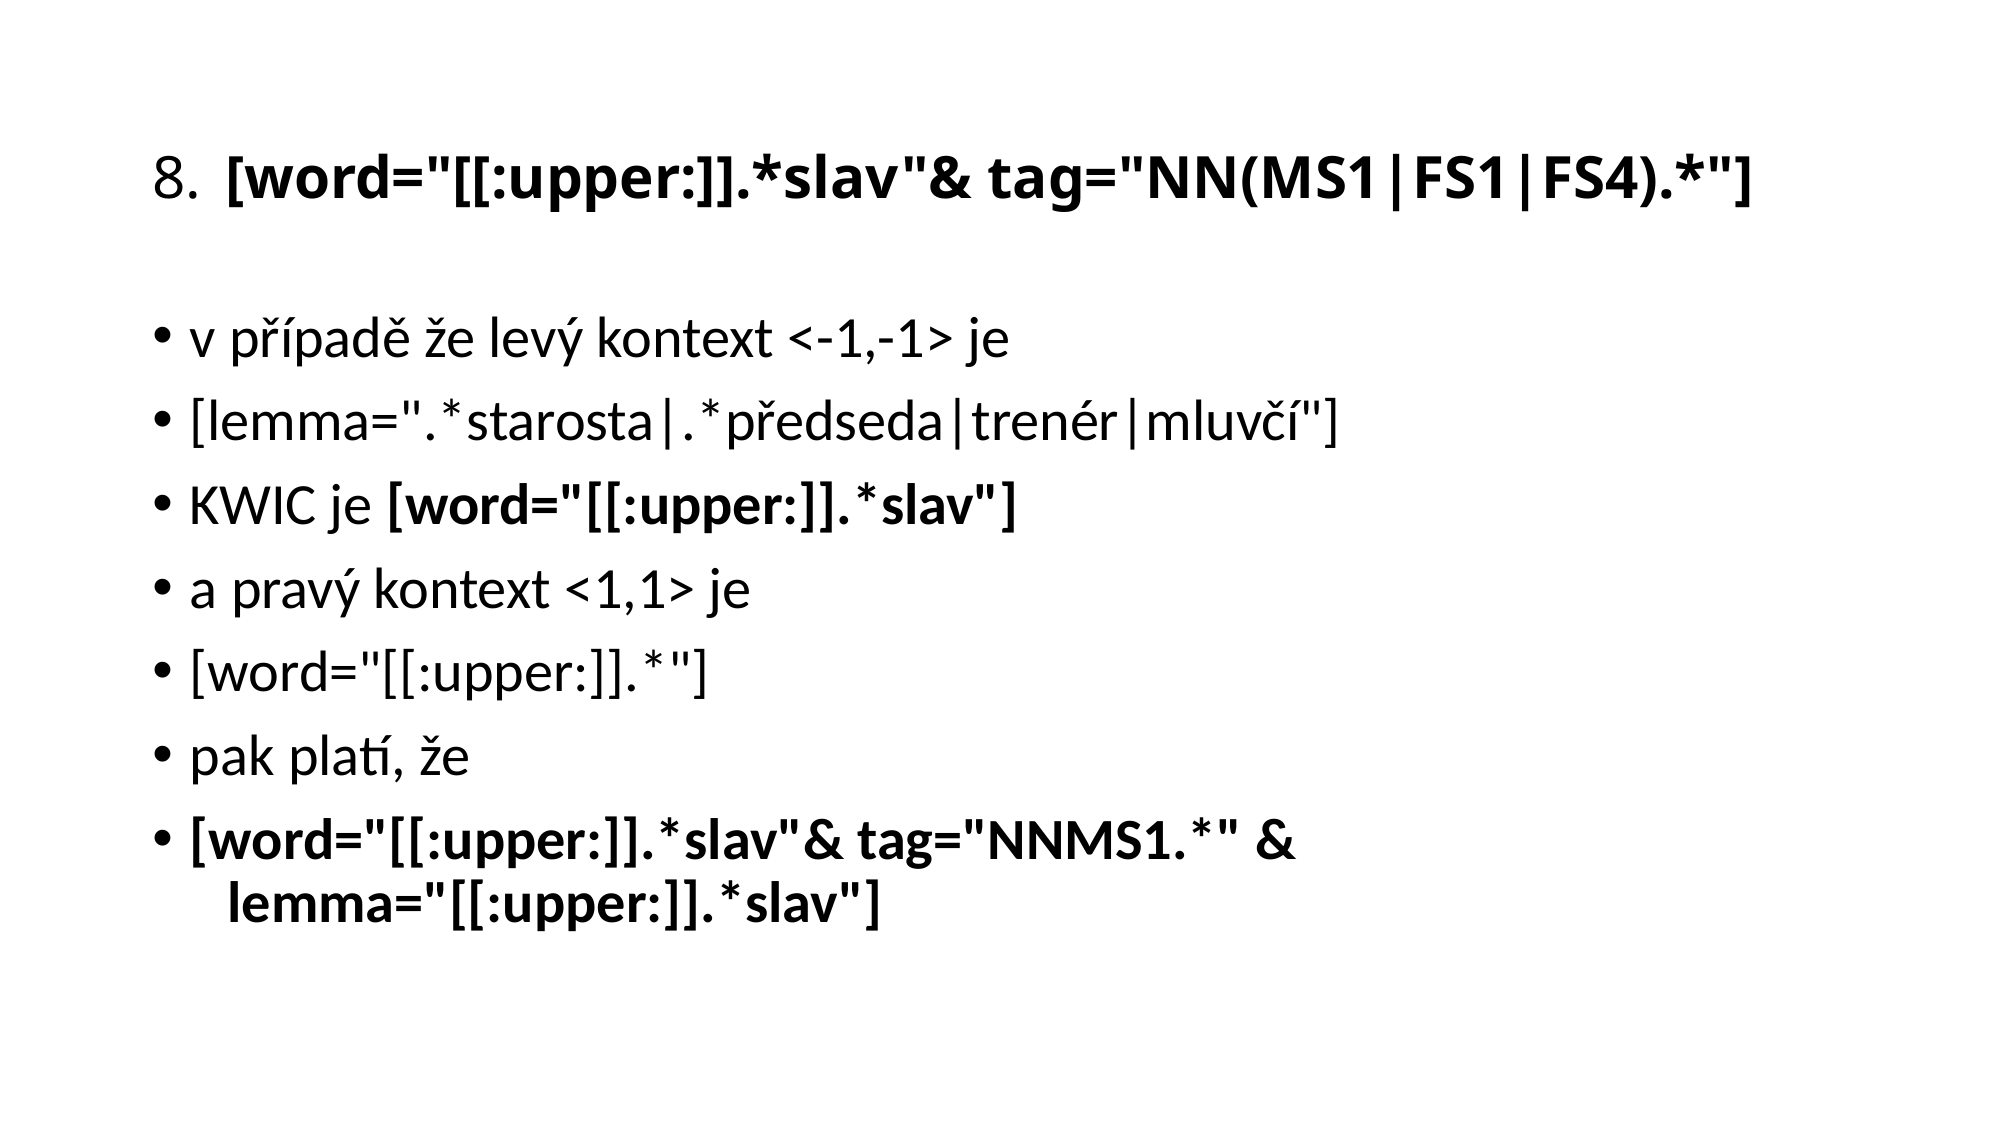

# 8. [word="[[:upper:]].*slav"& tag="NN(MS1|FS1|FS4).*"]
v případě že levý kontext <-1,-1> je
[lemma=".*starosta|.*předseda|trenér|mluvčí"]
KWIC je [word="[[:upper:]].*slav"]
a pravý kontext <1,1> je
[word="[[:upper:]].*"]
pak platí, že
[word="[[:upper:]].*slav"& tag="NNMS1.*" & lemma="[[:upper:]].*slav"]